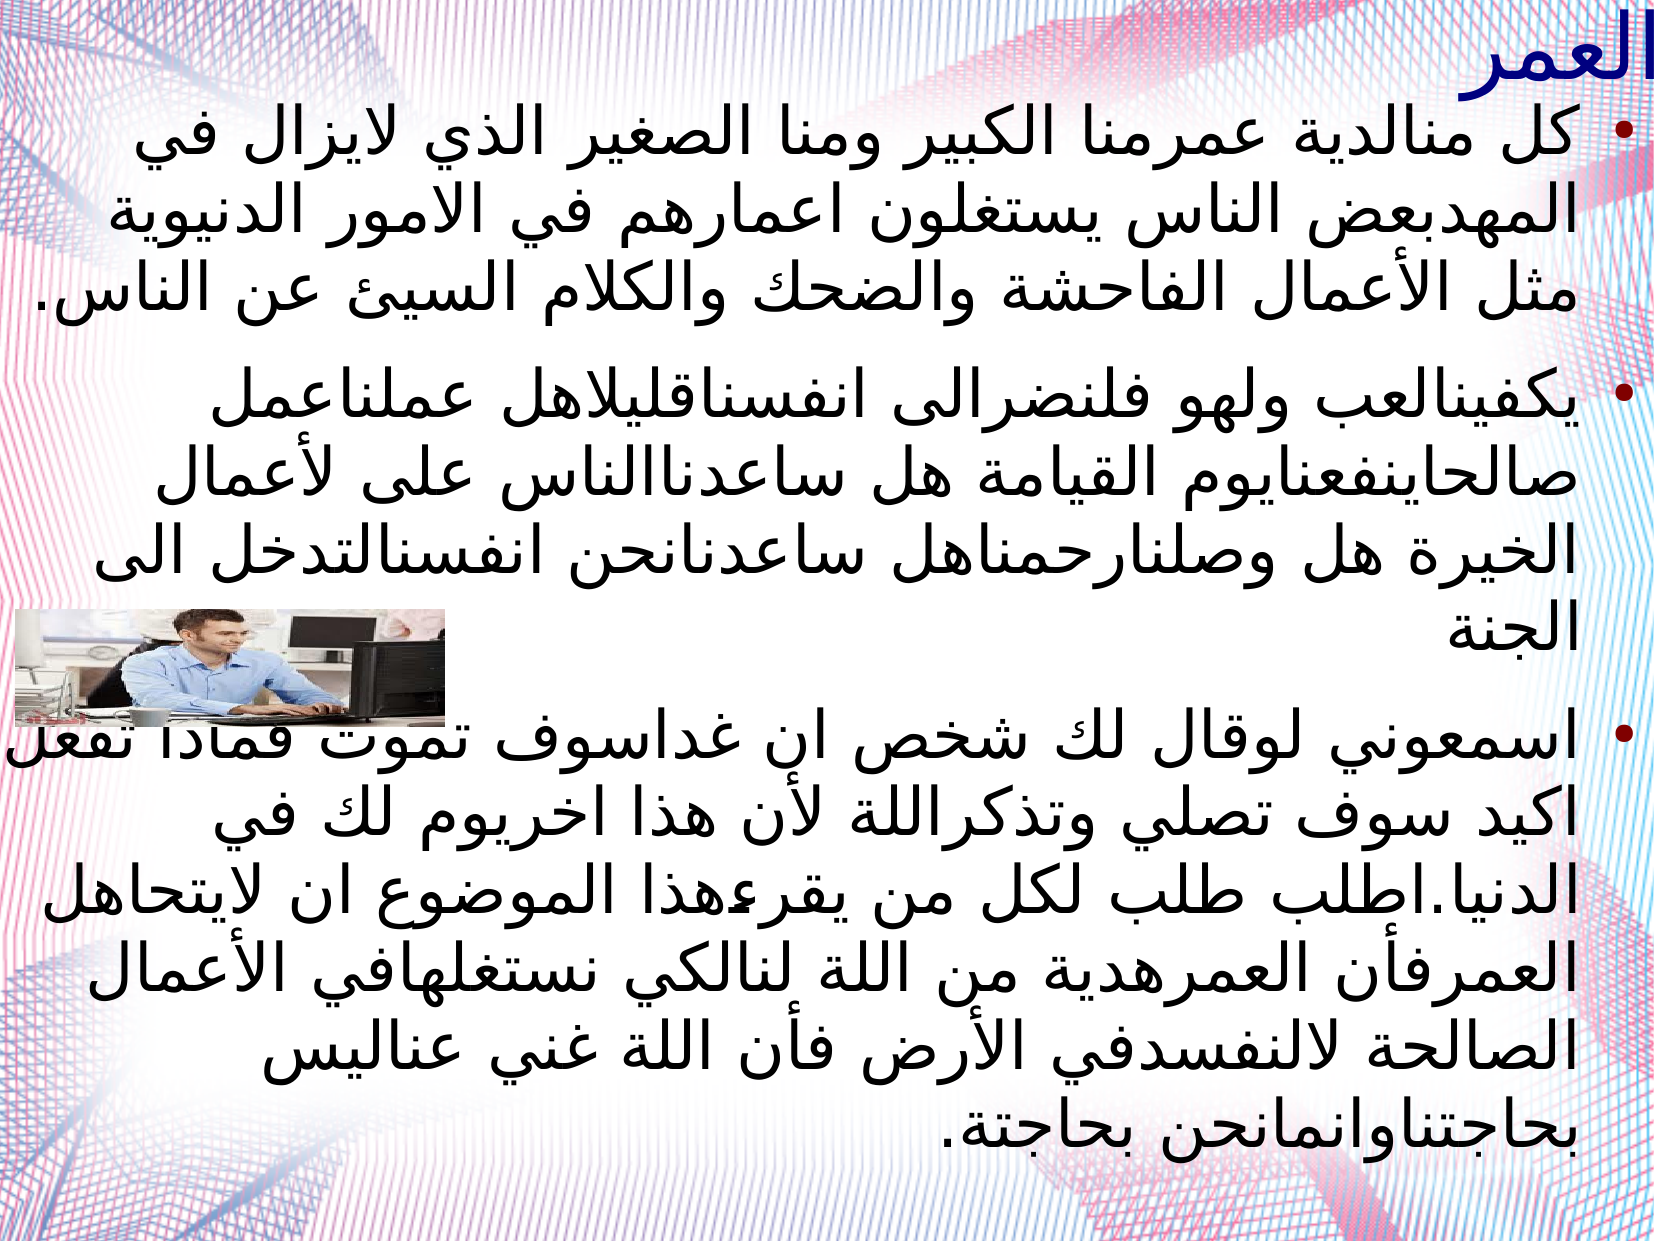

# العمر
كل منالدية عمرمنا الكبير ومنا الصغير الذي لايزال في المهدبعض الناس يستغلون اعمارهم في الامور الدنيوية مثل الأعمال الفاحشة والضحك والكلام السيئ عن الناس.
يكفينالعب ولهو فلنضرالى انفسناقليلاهل عملناعمل صالحاينفعنايوم القيامة هل ساعدناالناس على لأعمال الخيرة هل وصلنارحمناهل ساعدنانحن انفسنالتدخل الى الجنة
اسمعوني لوقال لك شخص ان غداسوف تموت فماذا تفعل اكيد سوف تصلي وتذكراللة لأن هذا اخريوم لك في الدنيا.اطلب طلب لكل من يقرءهذا الموضوع ان لايتحاهل العمرفأن العمرهدية من اللة لنالكي نستغلهافي الأعمال الصالحة لالنفسدفي الأرض فأن اللة غني عناليس بحاجتناوانمانحن بحاجتة.